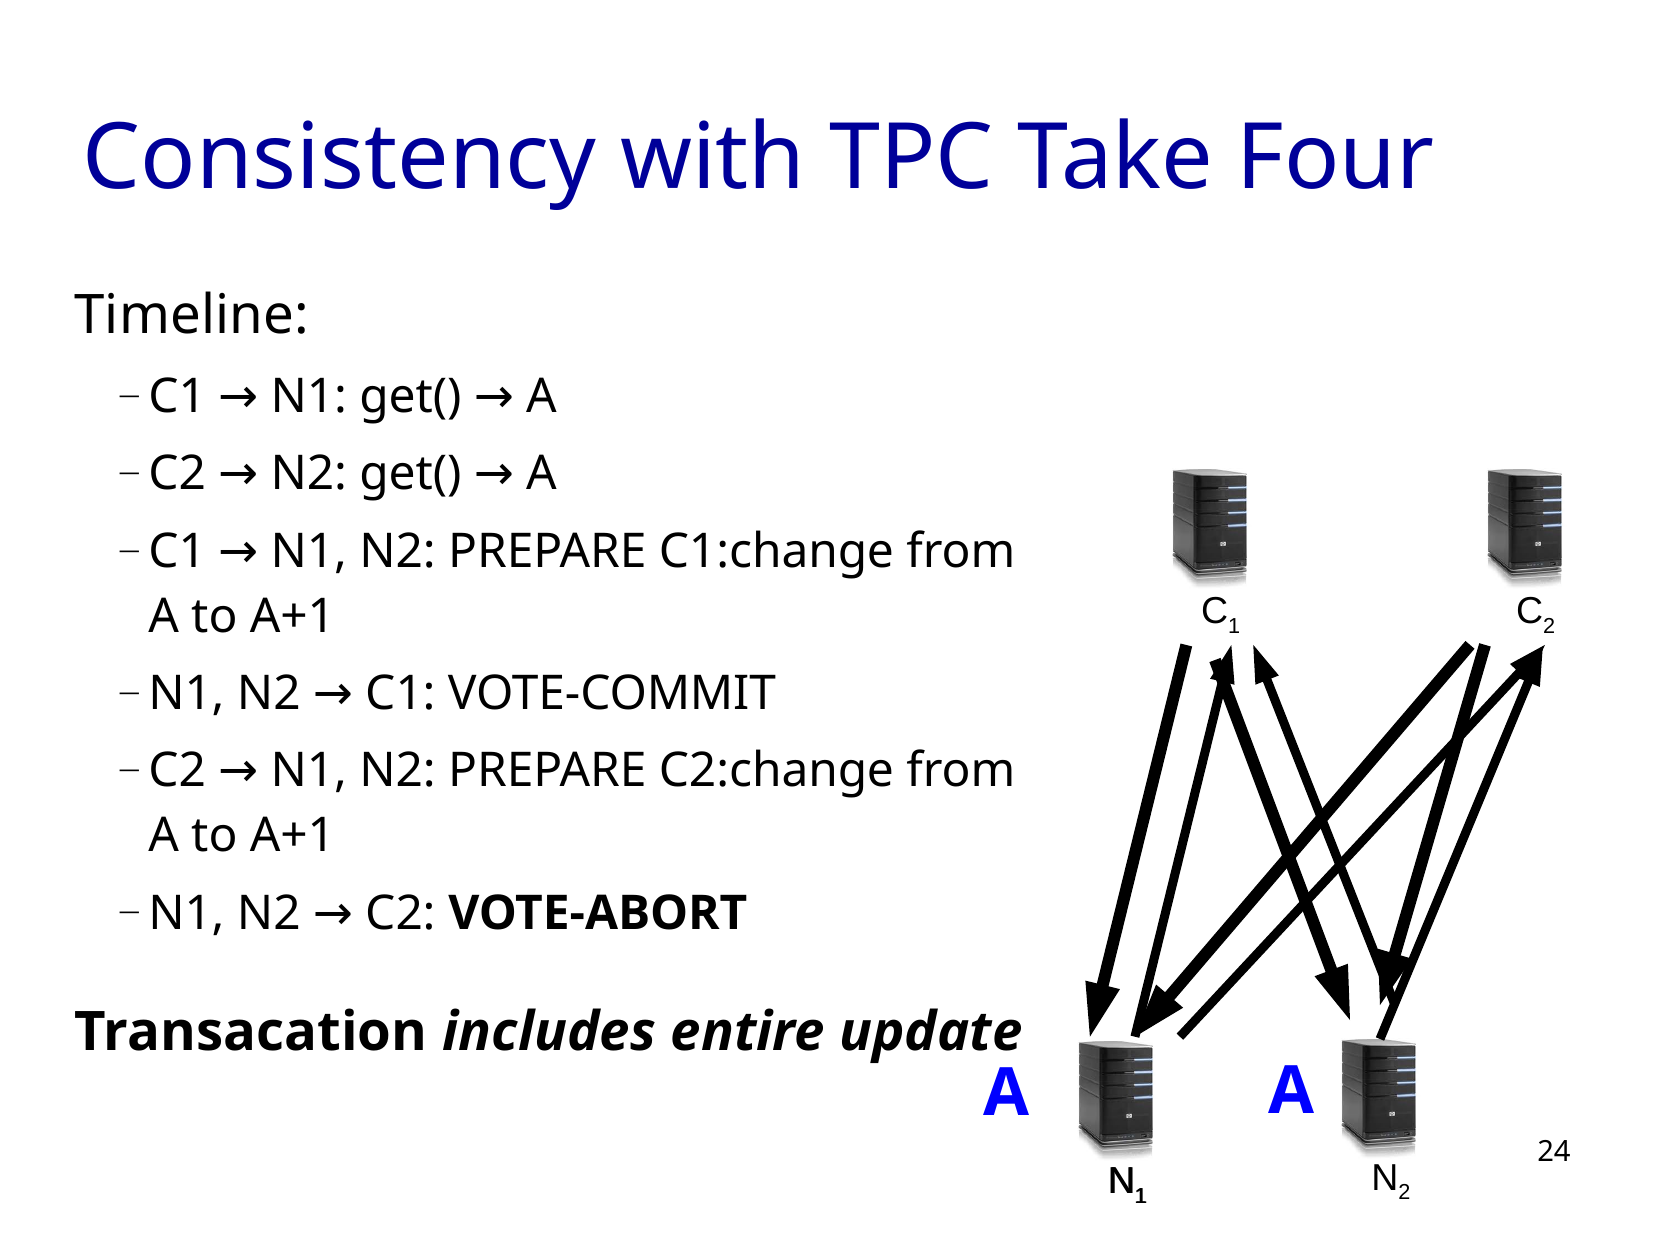

# Consistency with TPC Take Four
Timeline:
C1 → N1: get() → A
C2 → N2: get() → A
C1 → N1, N2: PREPARE C1:change from A to A+1
N1, N2 → C1: VOTE-COMMIT
C2 → N1, N2: PREPARE C2:change from A to A+1
N1, N2 → C2: VOTE-ABORT
Transacation includes entire update
C1
C2
A
A
24
N2
N1
N1